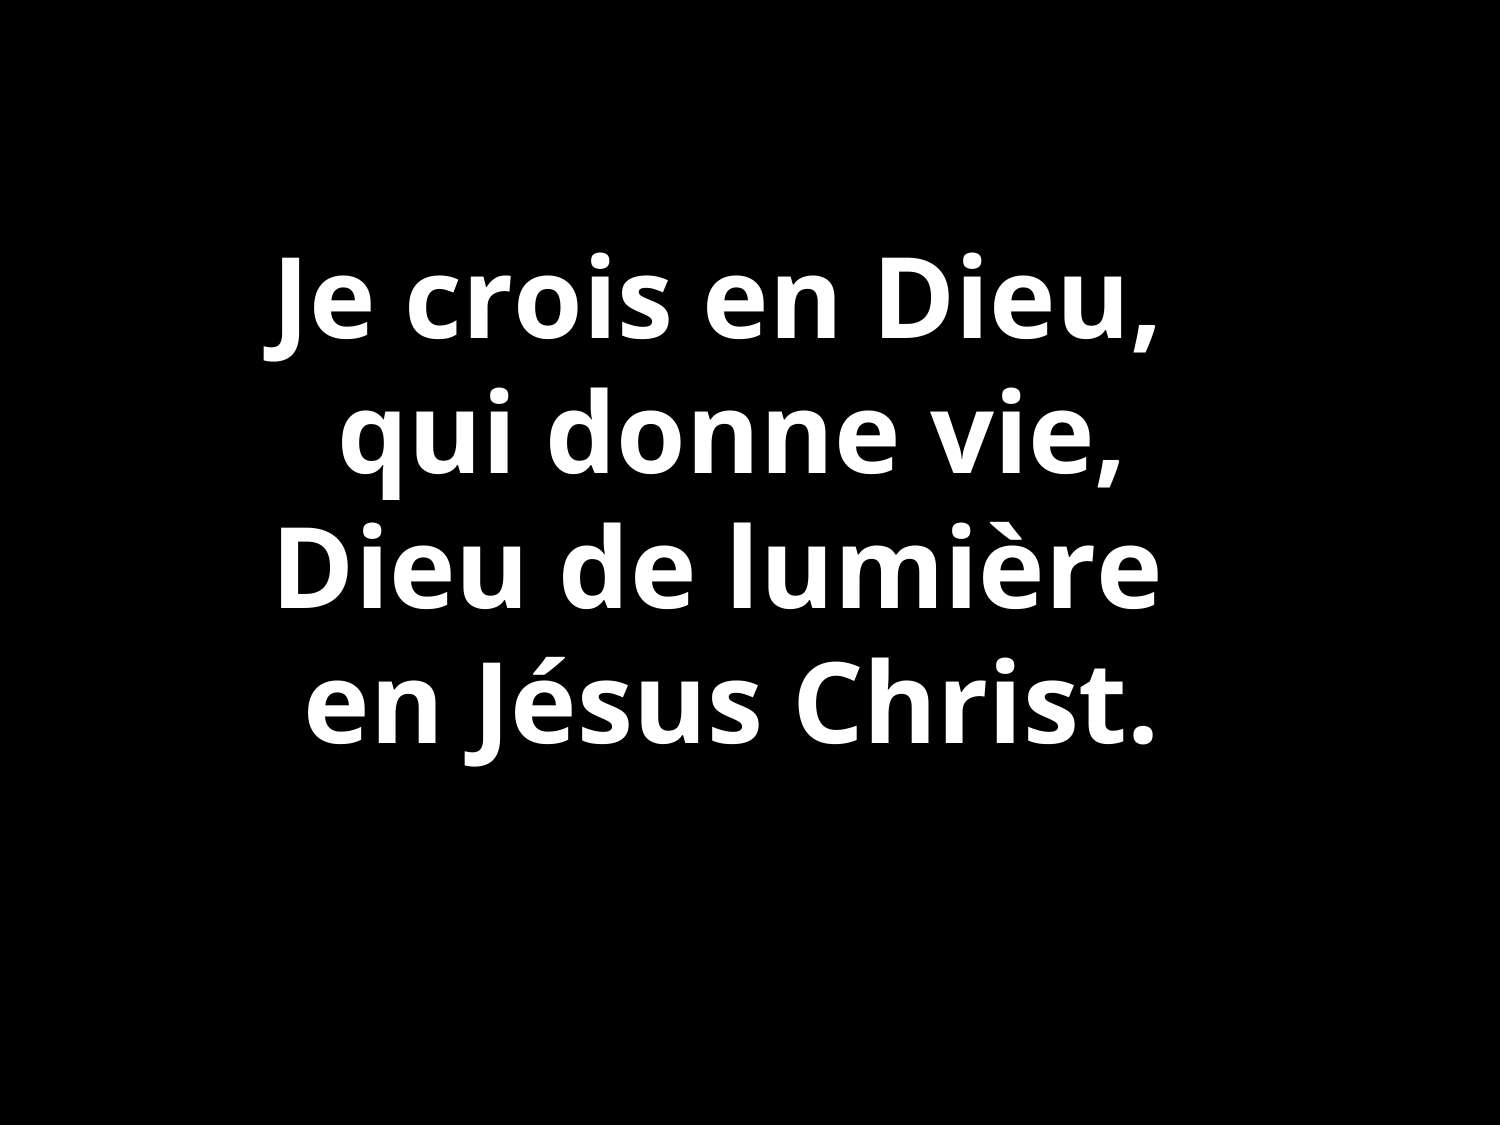

Je crois en Dieu,
qui donne vie,
Dieu de lumière
en Jésus Christ.